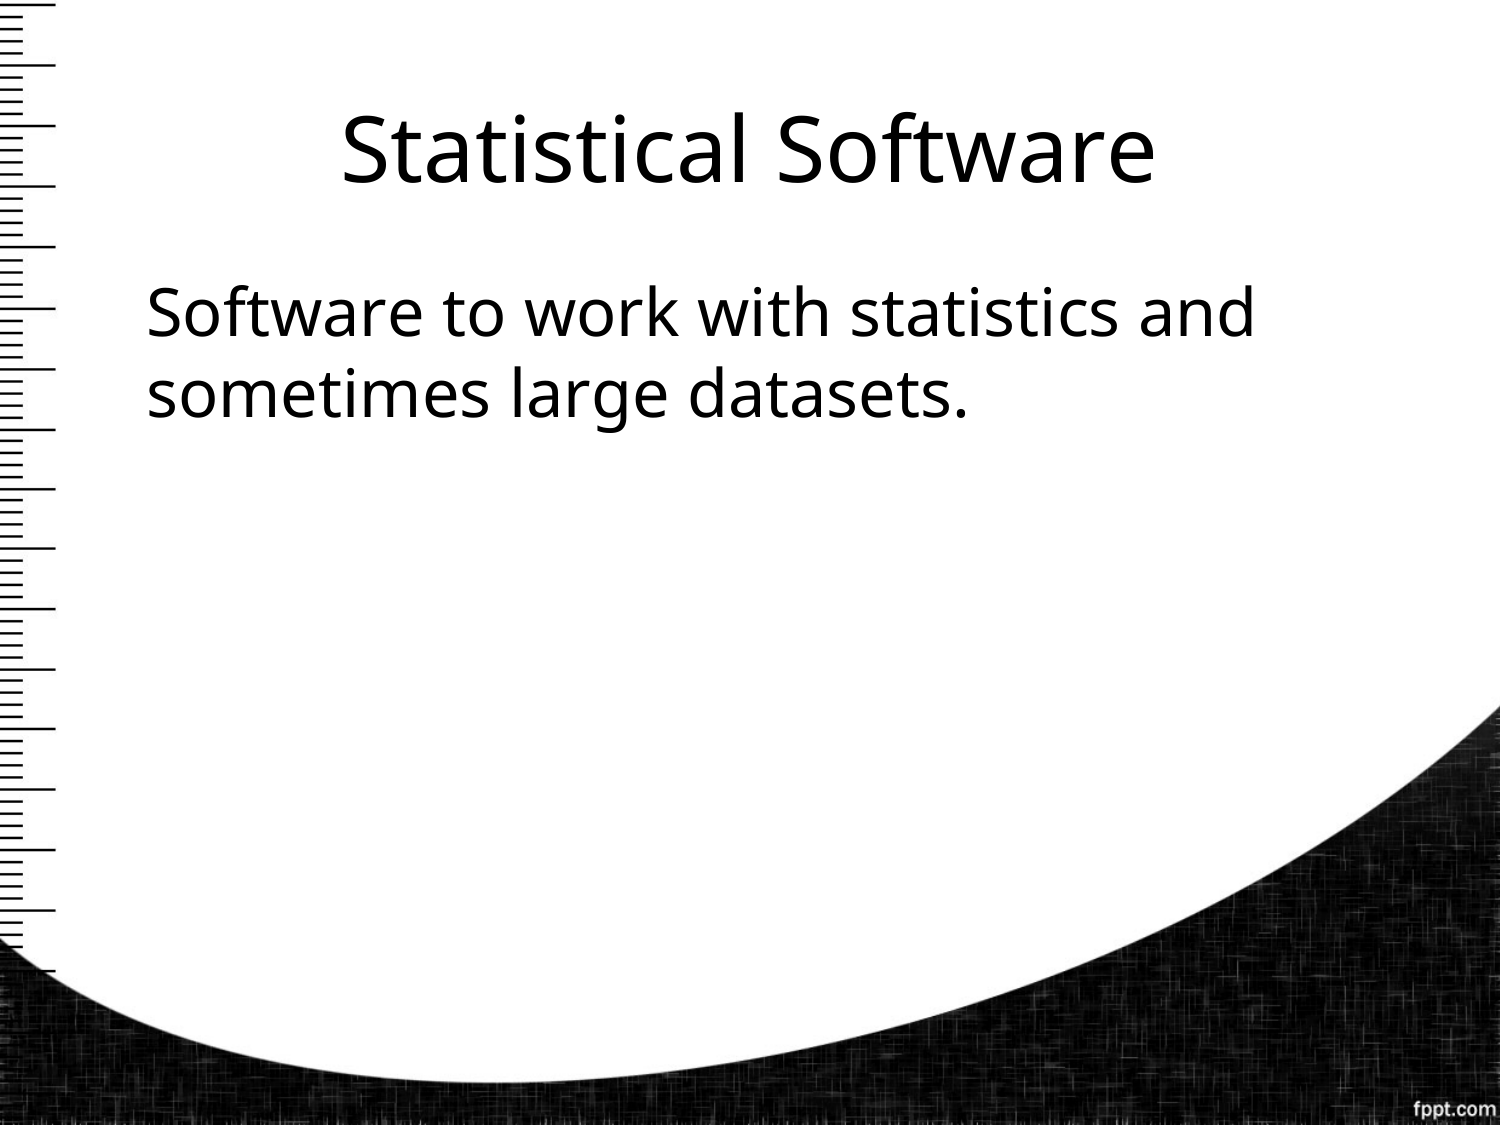

# Statistical Software
Software to work with statistics and sometimes large datasets.